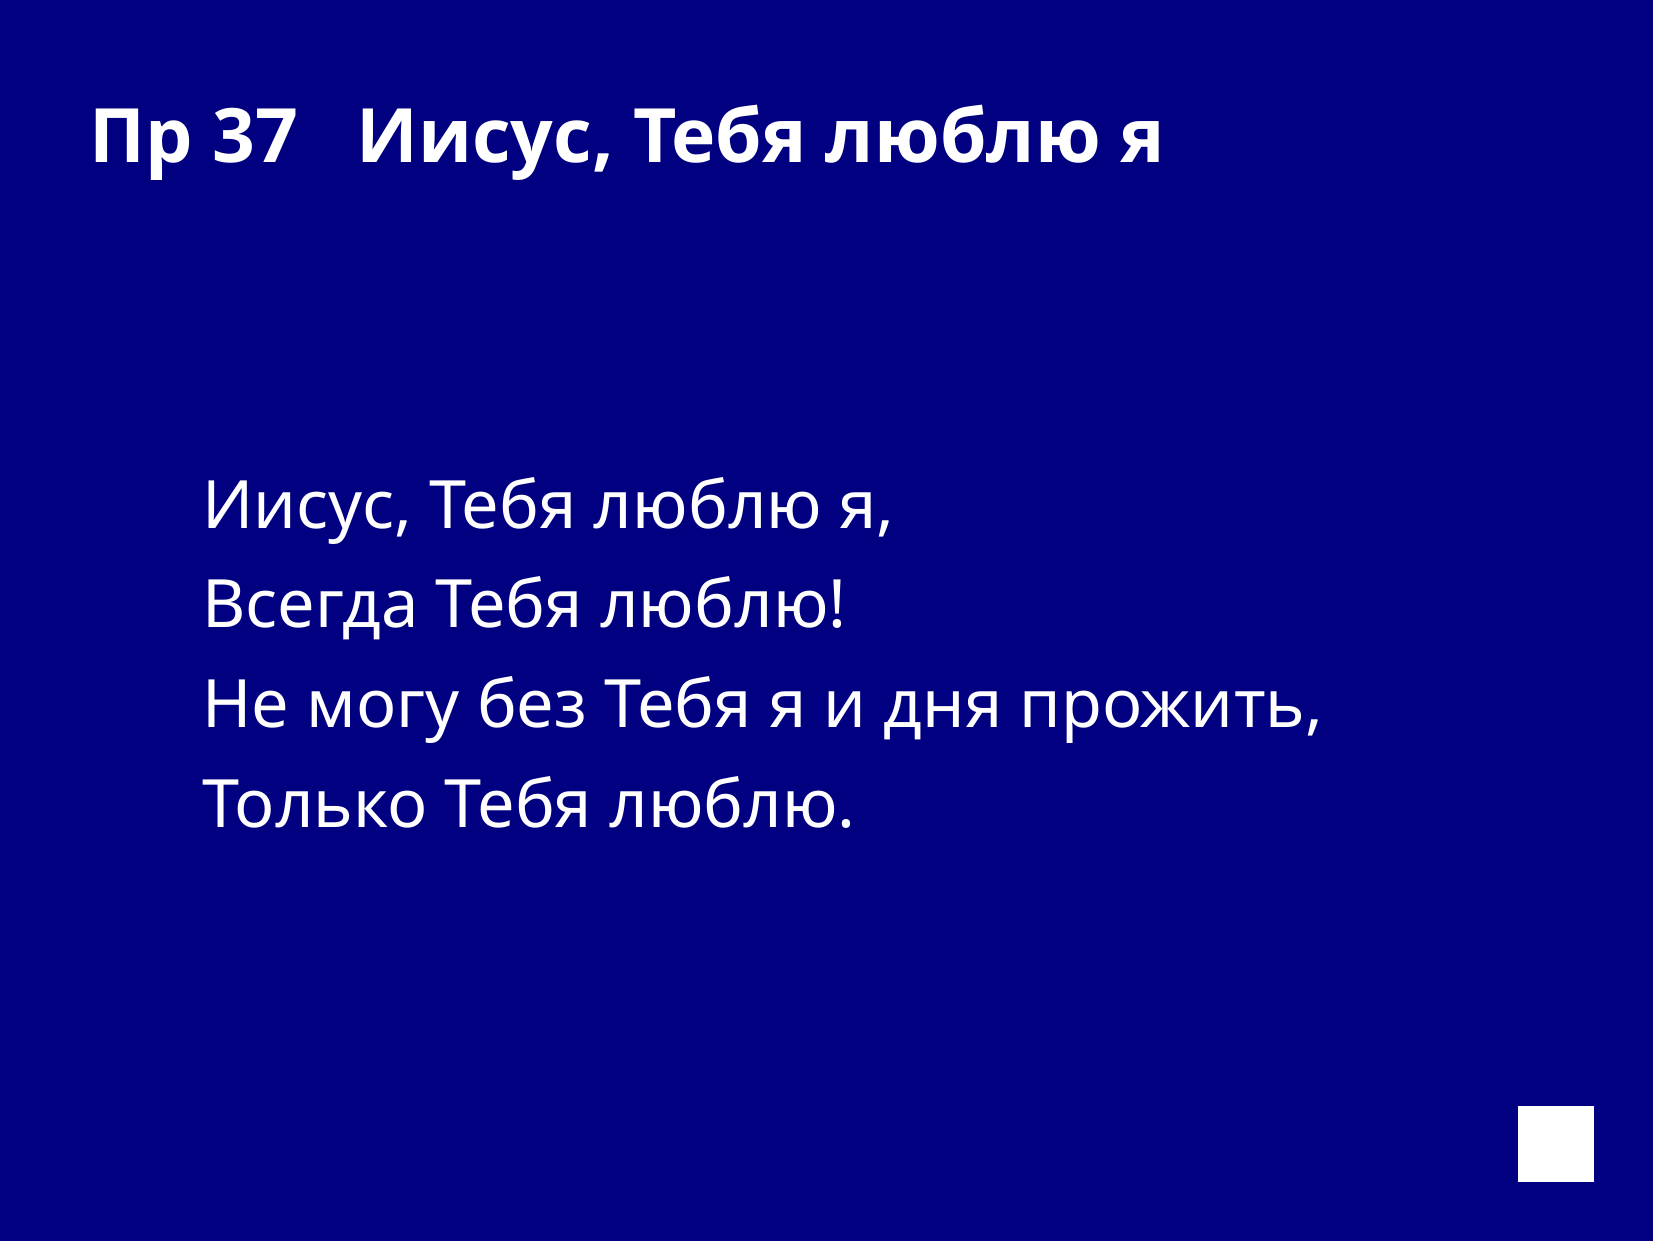

Пр 37 Иисус, Тебя люблю я
	Иисус, Тебя люблю я,
	Всегда Тебя люблю!
	Не могу без Тебя я и дня прожить,
	Только Тебя люблю.